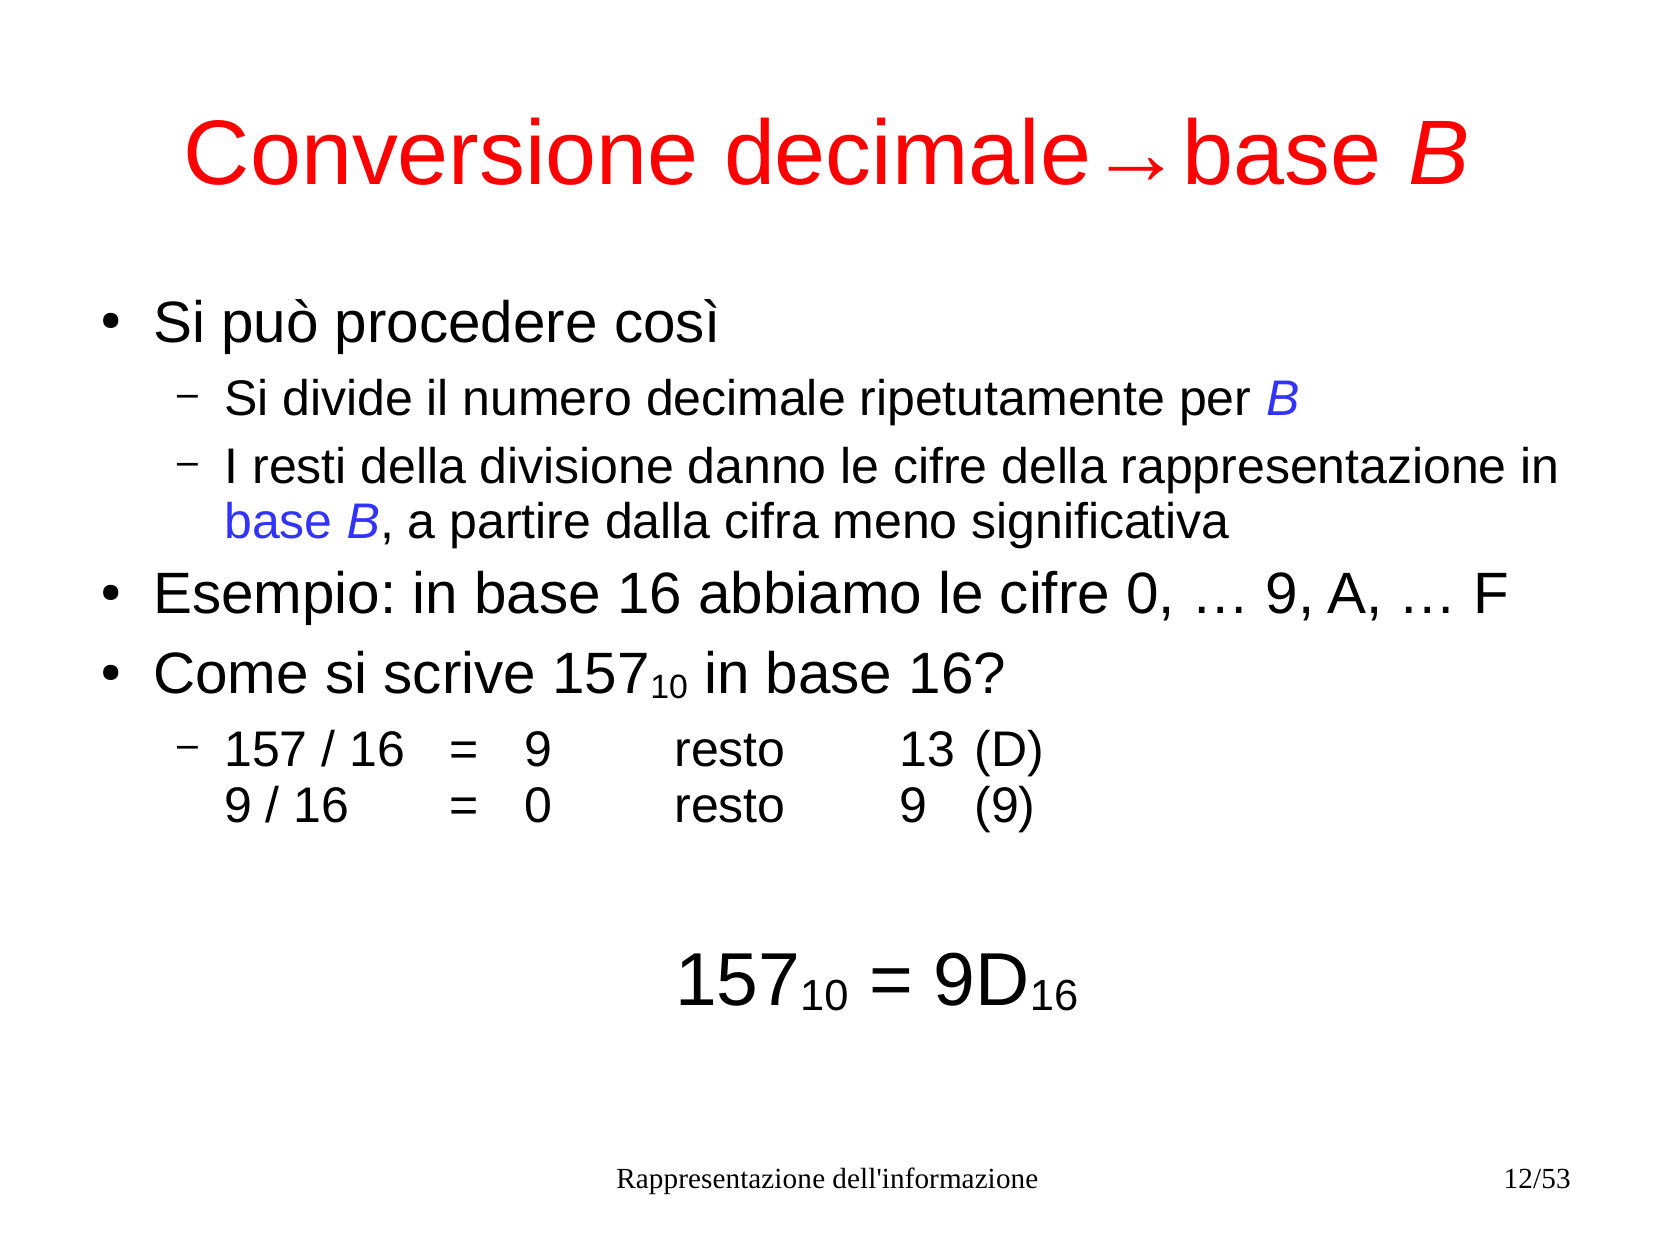

# Conversione decimale→base B
Si può procedere così
Si divide il numero decimale ripetutamente per B
I resti della divisione danno le cifre della rappresentazione in base B, a partire dalla cifra meno significativa
Esempio: in base 16 abbiamo le cifre 0, … 9, A, … F
Come si scrive 15710 in base 16?
157 / 16 	=	9		resto		13 	(D)
9 / 16 		= 	0		resto 		9	(9)
15710 = 9D16
Rappresentazione dell'informazione
12